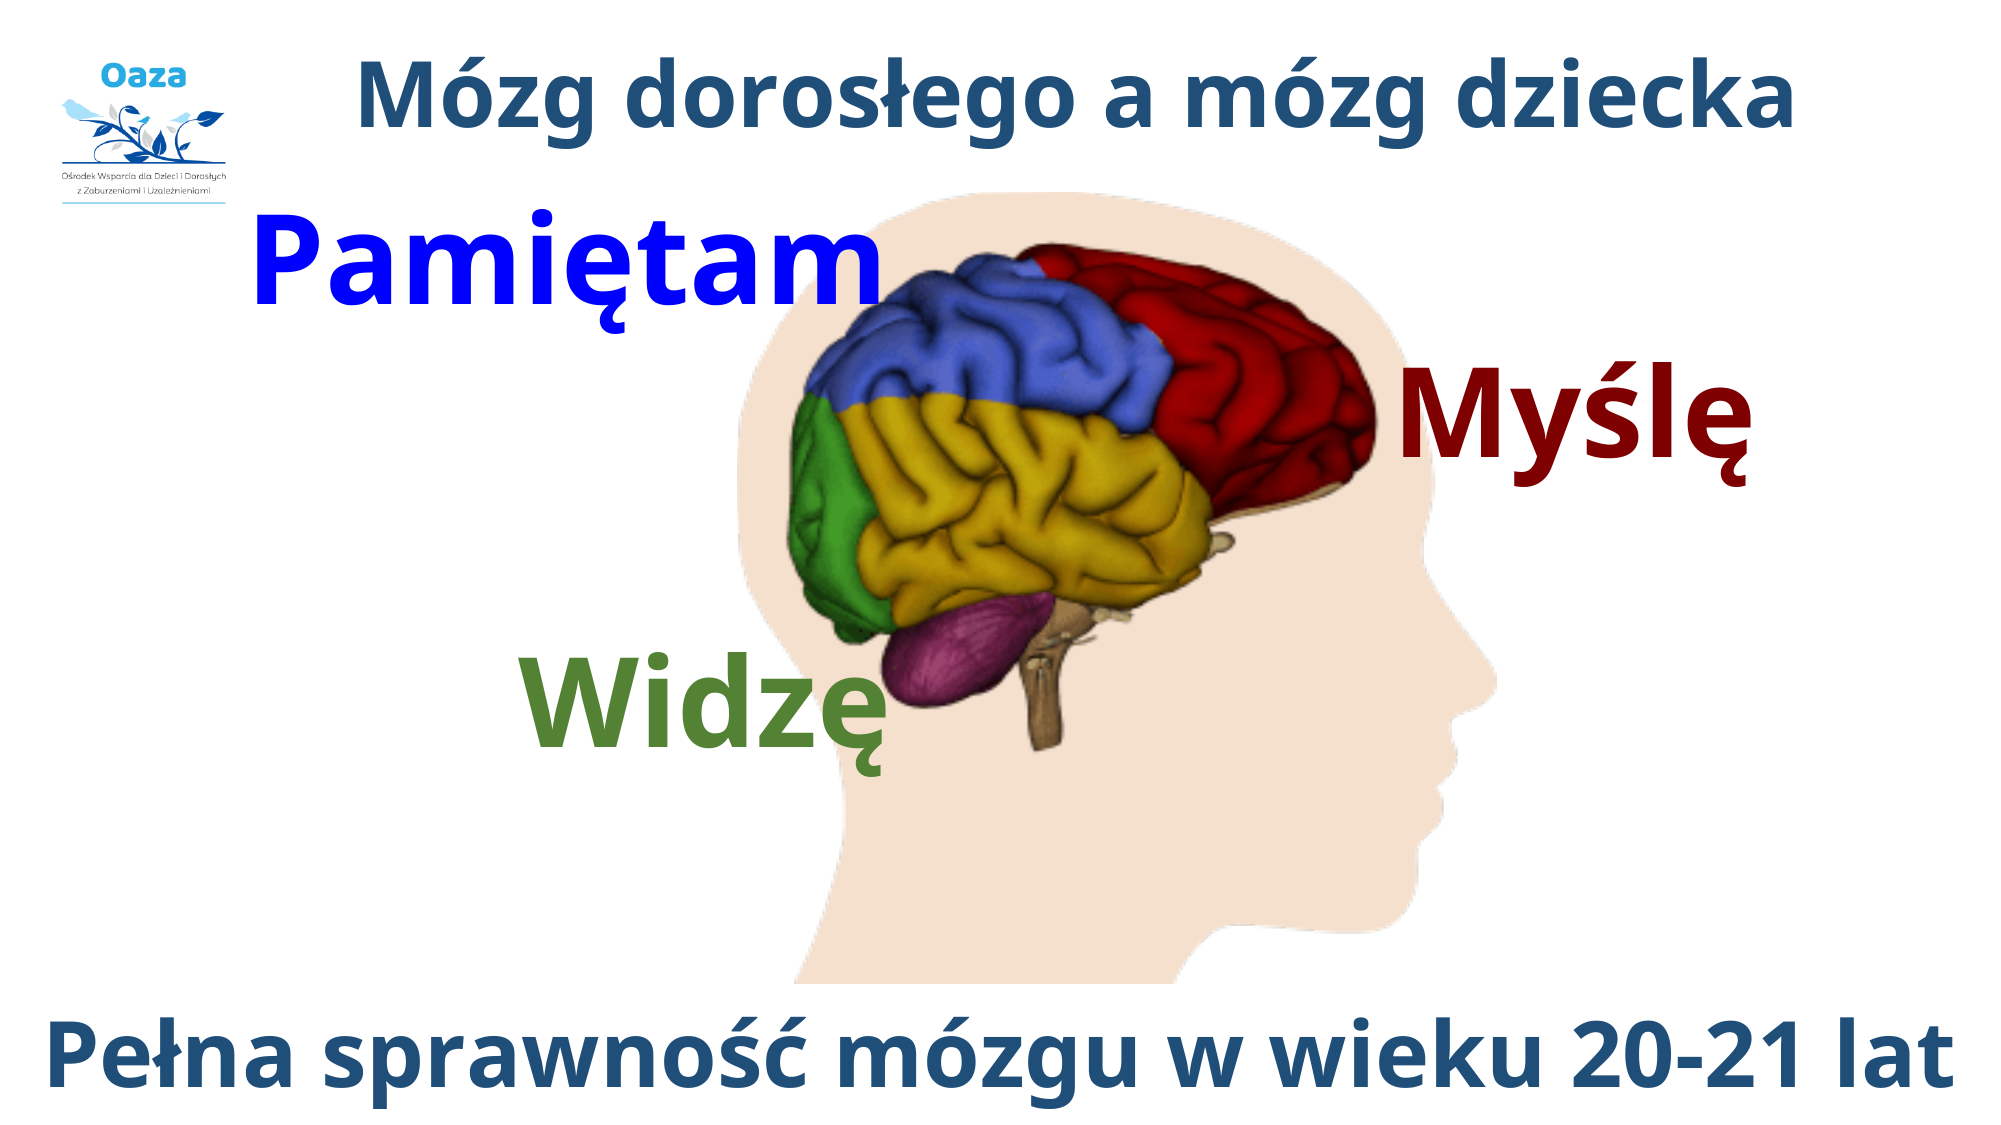

Mózg dorosłego a mózg dziecka
Pamiętam
Myślę
Widzę
Pełna sprawność mózgu w wieku 20-21 lat